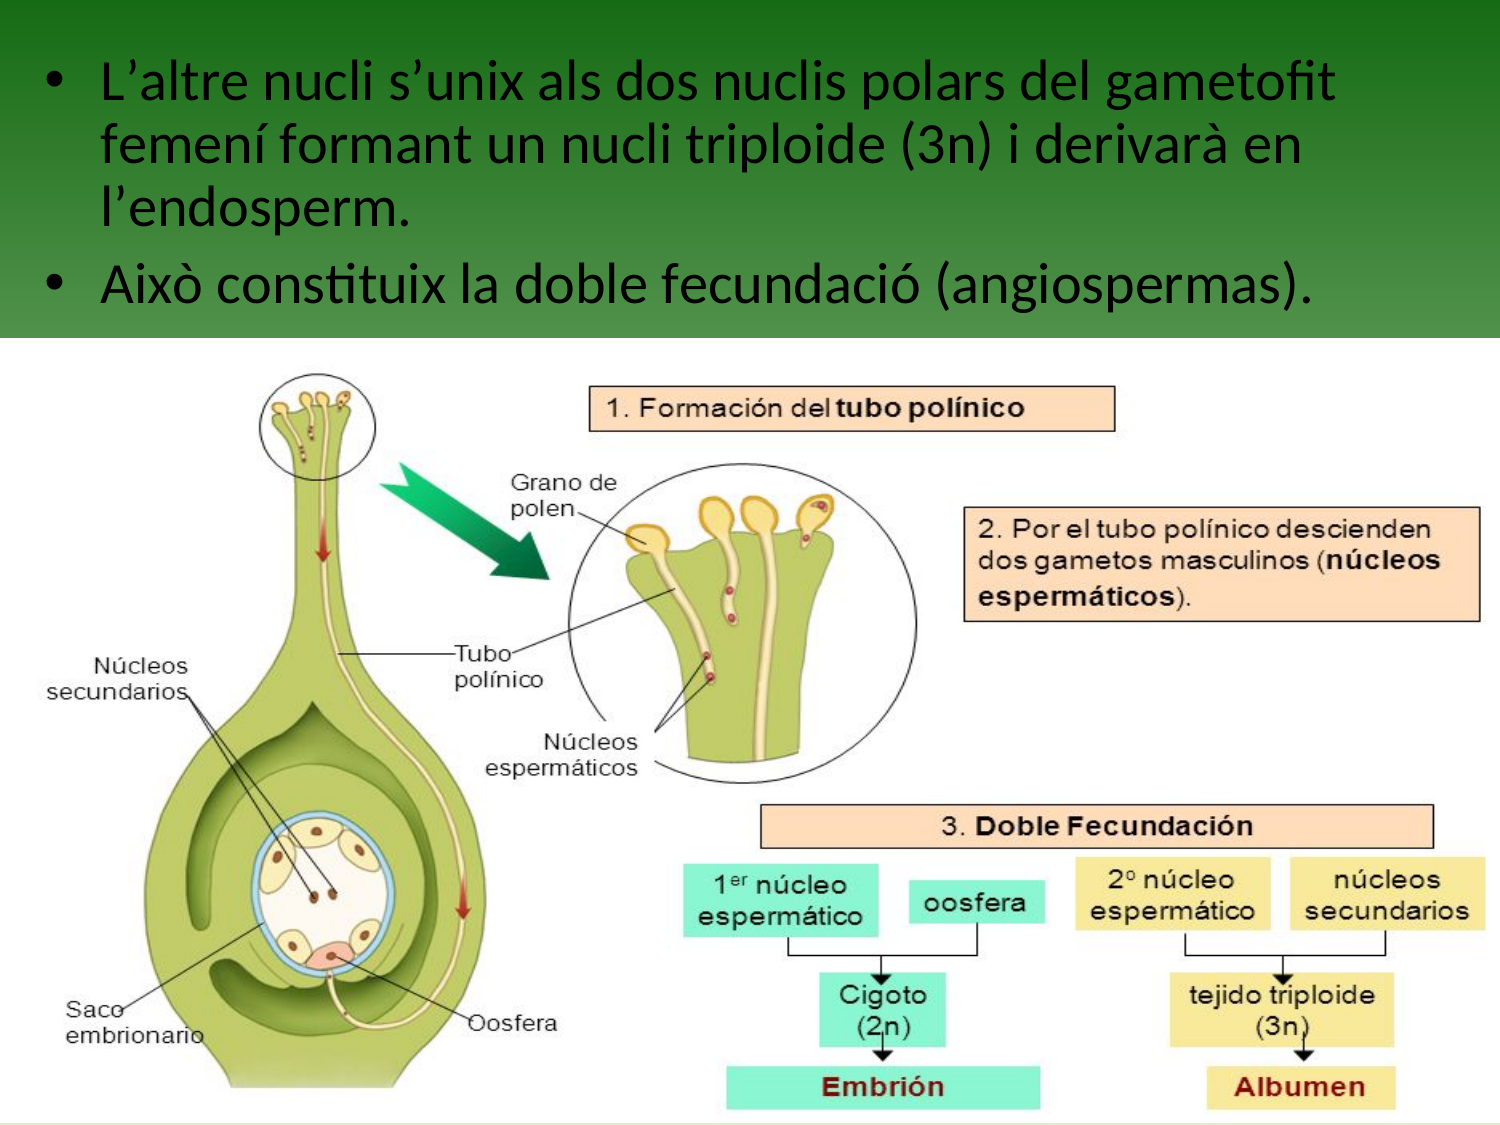

# L’altre nucli s’unix als dos nuclis polars del gametofit femení formant un nucli triploide (3n) i derivarà en l’endosperm.
Això constituix la doble fecundació (angiospermas).